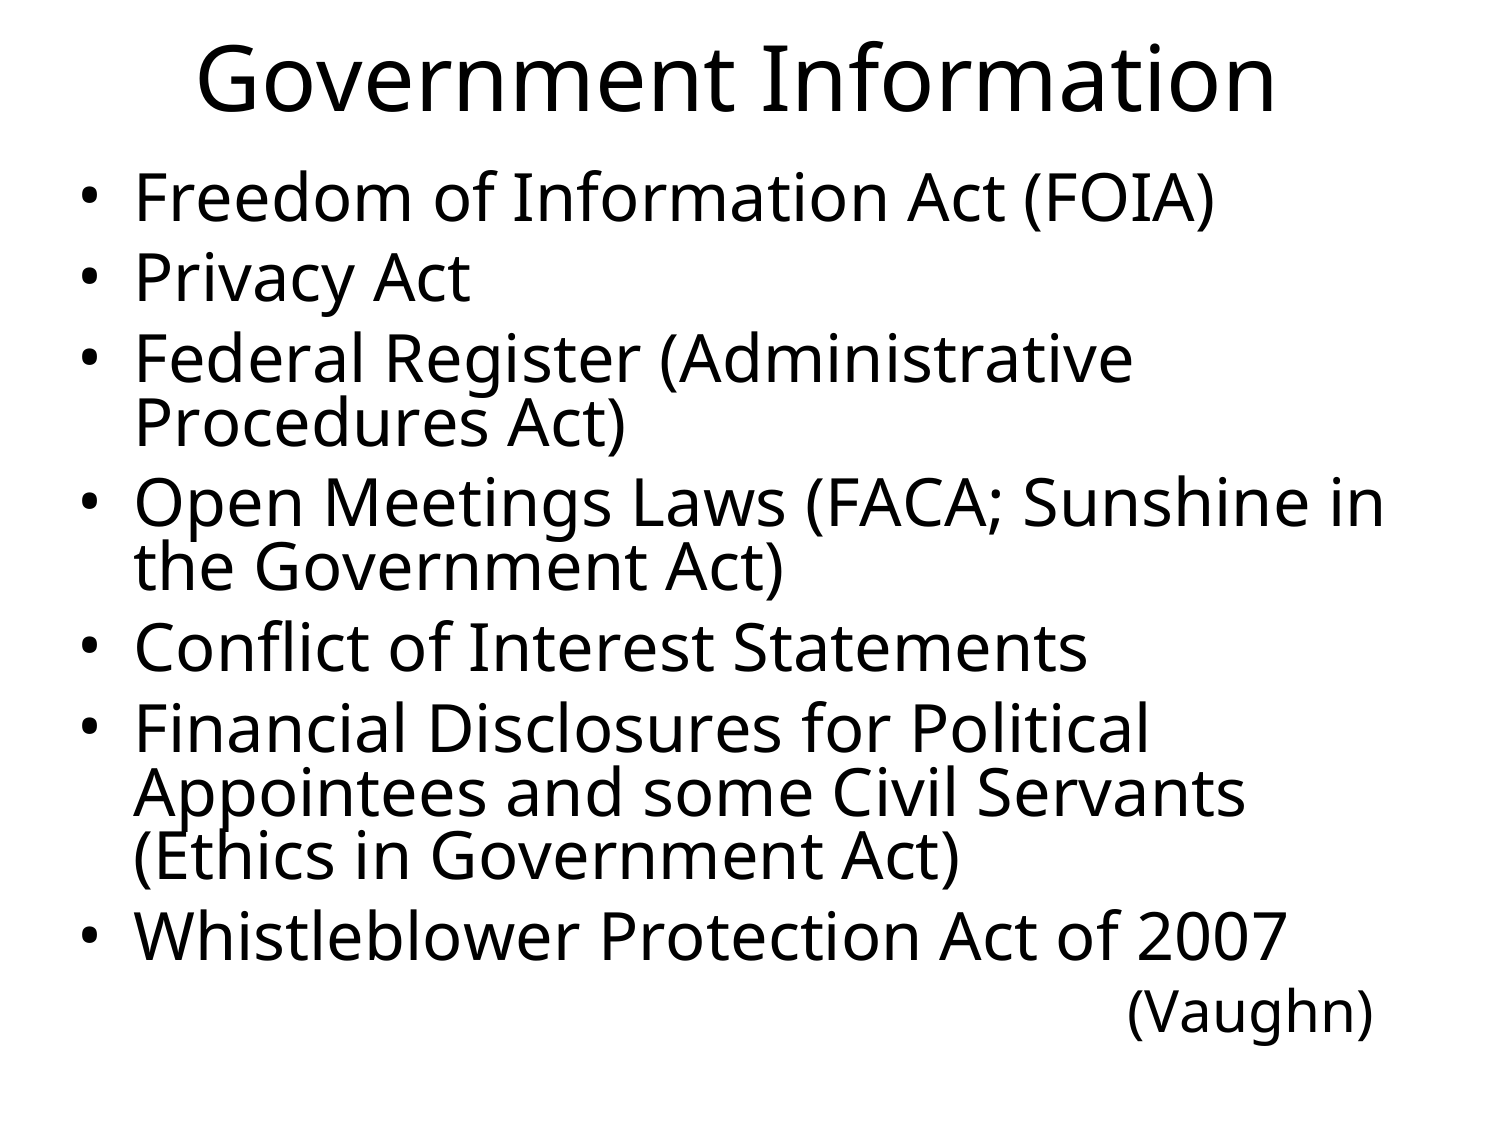

# Government Information
Freedom of Information Act (FOIA)
Privacy Act
Federal Register (Administrative Procedures Act)
Open Meetings Laws (FACA; Sunshine in the Government Act)
Conflict of Interest Statements
Financial Disclosures for Political Appointees and some Civil Servants (Ethics in Government Act)
Whistleblower Protection Act of 2007
								(Vaughn)